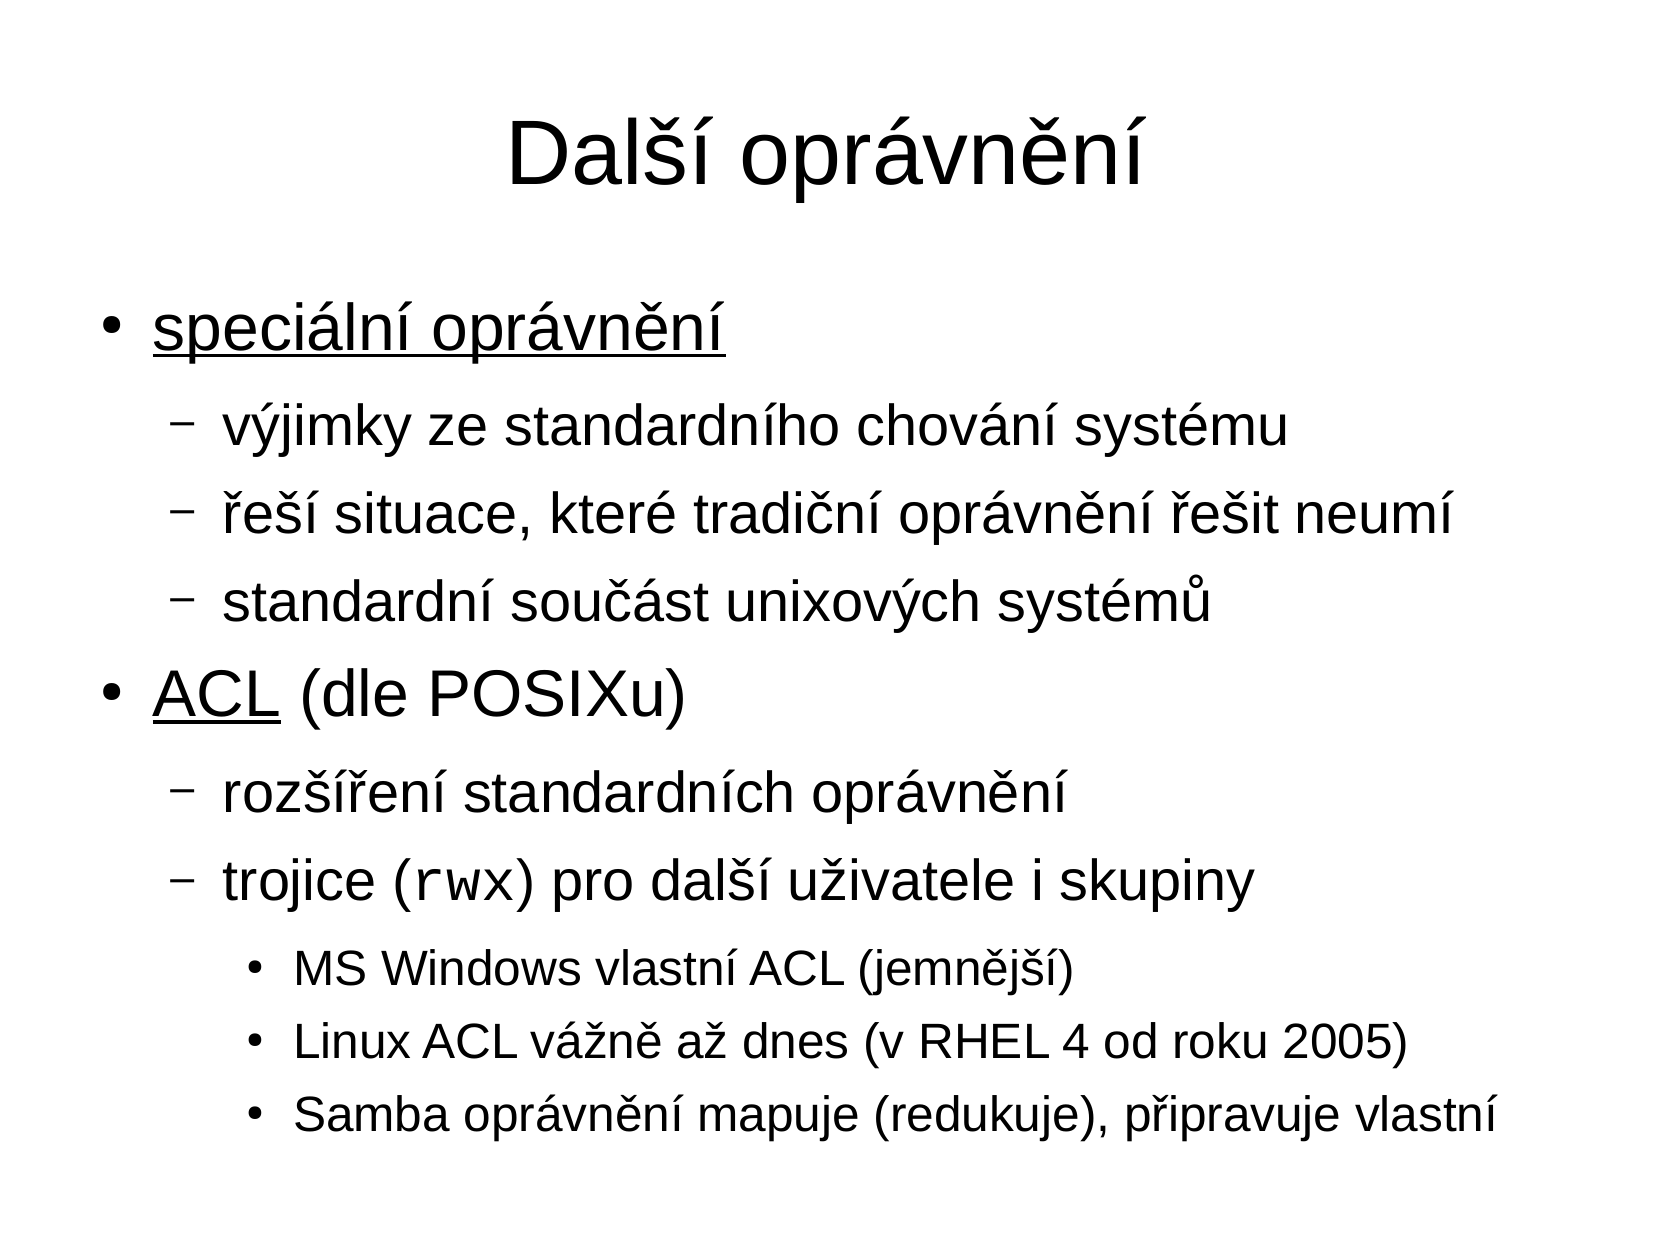

# Další oprávnění
speciální oprávnění
výjimky ze standardního chování systému
řeší situace, které tradiční oprávnění řešit neumí
standardní součást unixových systémů
ACL (dle POSIXu)
rozšíření standardních oprávnění
trojice (rwx) pro další uživatele i skupiny
MS Windows vlastní ACL (jemnější)
Linux ACL vážně až dnes (v RHEL 4 od roku 2005)
Samba oprávnění mapuje (redukuje), připravuje vlastní